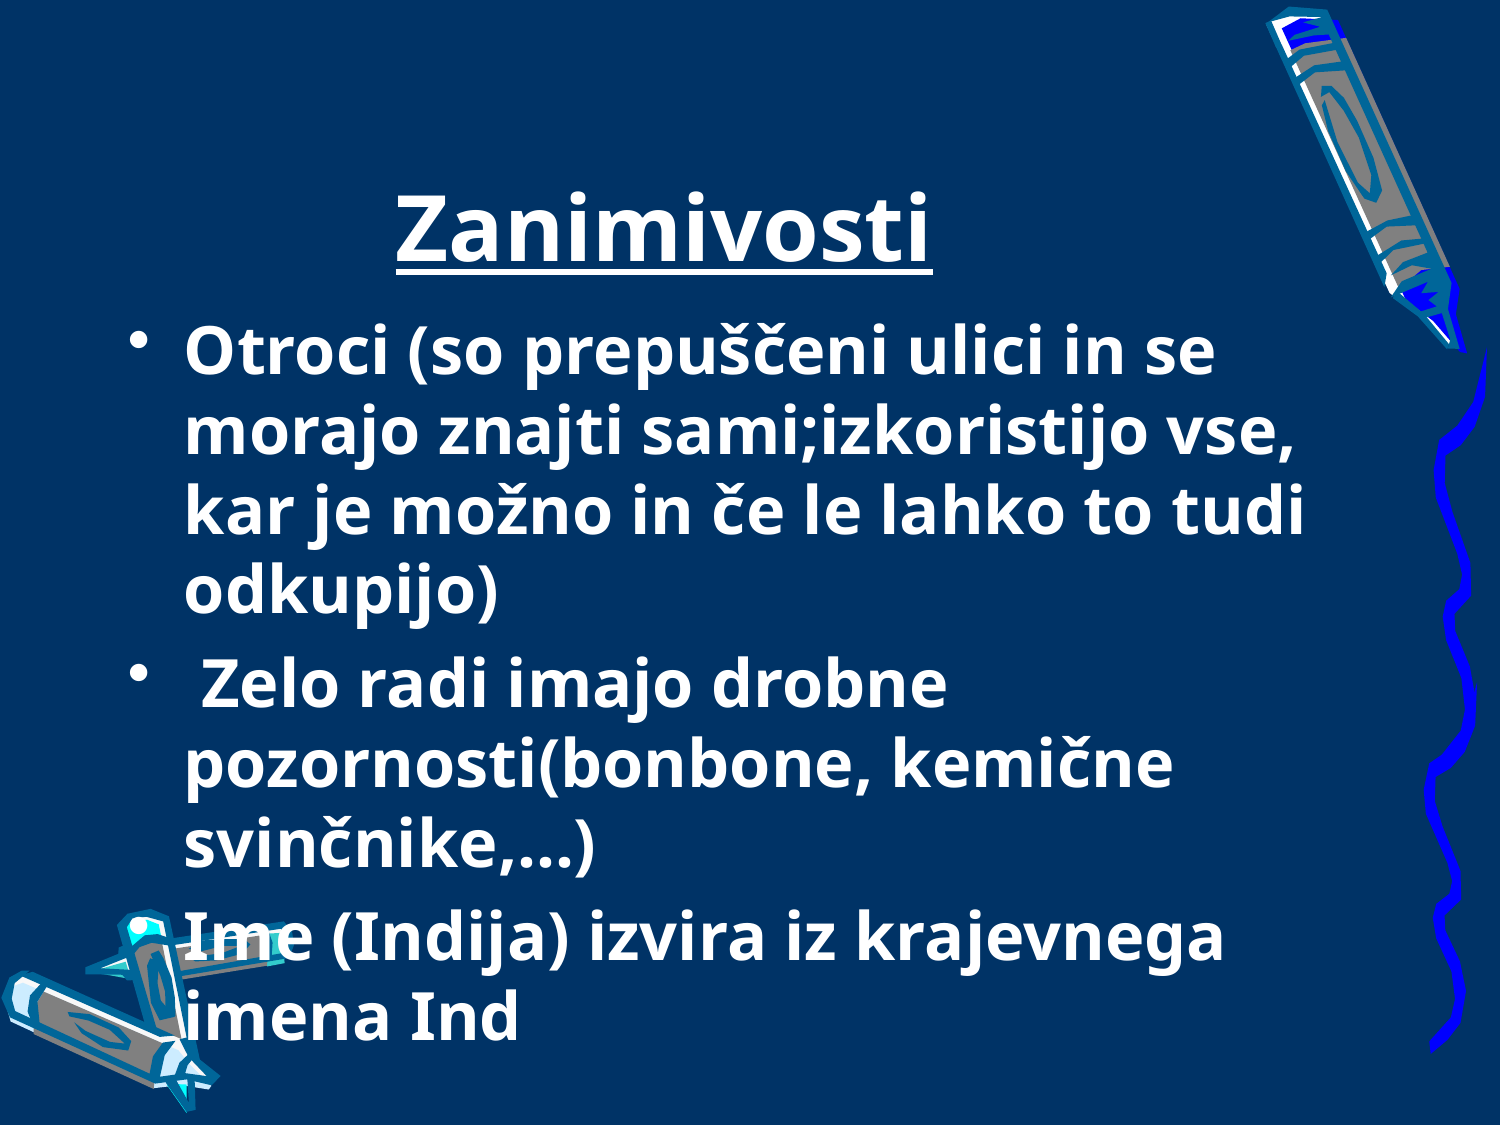

# Zanimivosti
Otroci (so prepuščeni ulici in se morajo znajti sami;izkoristijo vse, kar je možno in če le lahko to tudi odkupijo)
 Zelo radi imajo drobne pozornosti(bonbone, kemične svinčnike,…)
Ime (Indija) izvira iz krajevnega imena Ind